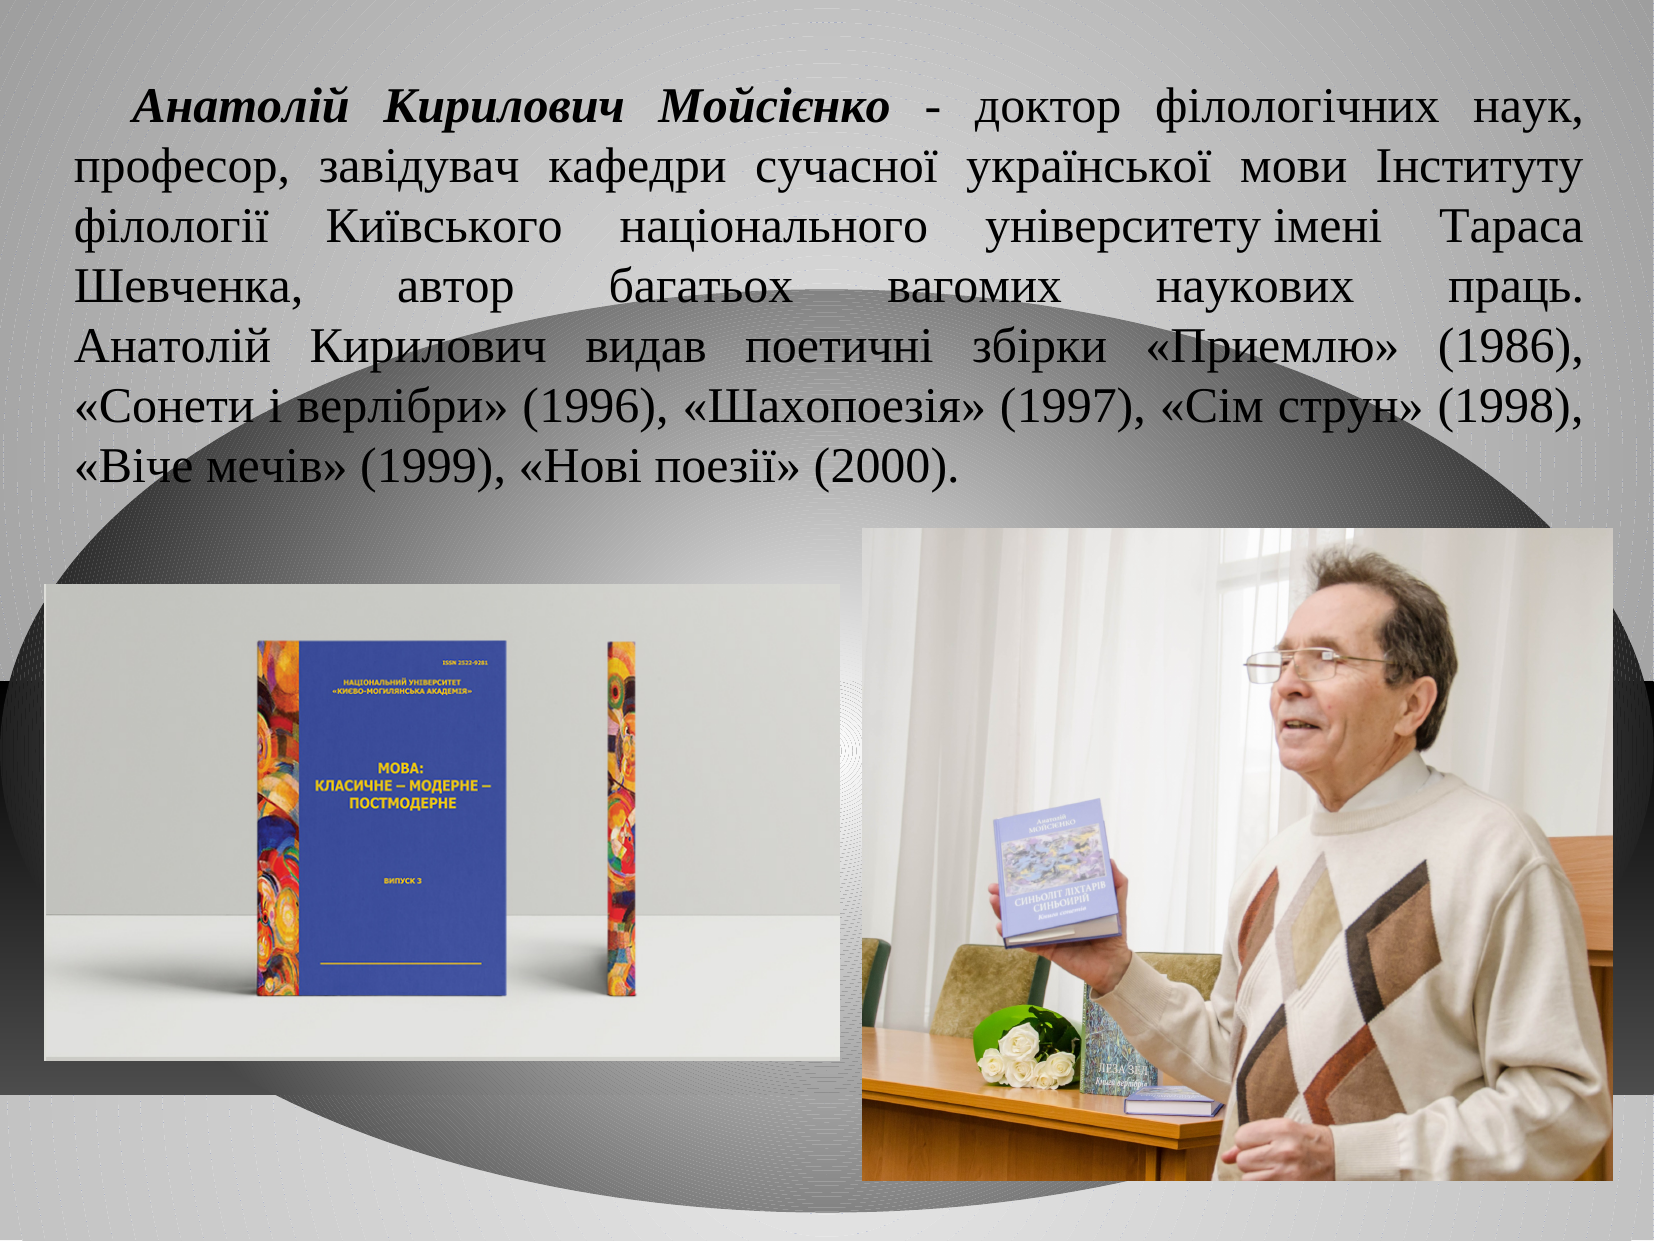

Анатолій Кирилович Мойсієнко - доктор філологічних наук, професор, завідувач кафедри сучасної української мови Інституту філології Київського національного університету імені Тараса Шевченка, автор багатьох вагомих наукових праць.
Анатолій Кирилович видав поетичні збірки «Приемлю» (1986), «Сонети і верлібри» (1996), «Шахопоезія» (1997), «Сім струн» (1998), «Віче мечів» (1999), «Нові поезії» (2000).